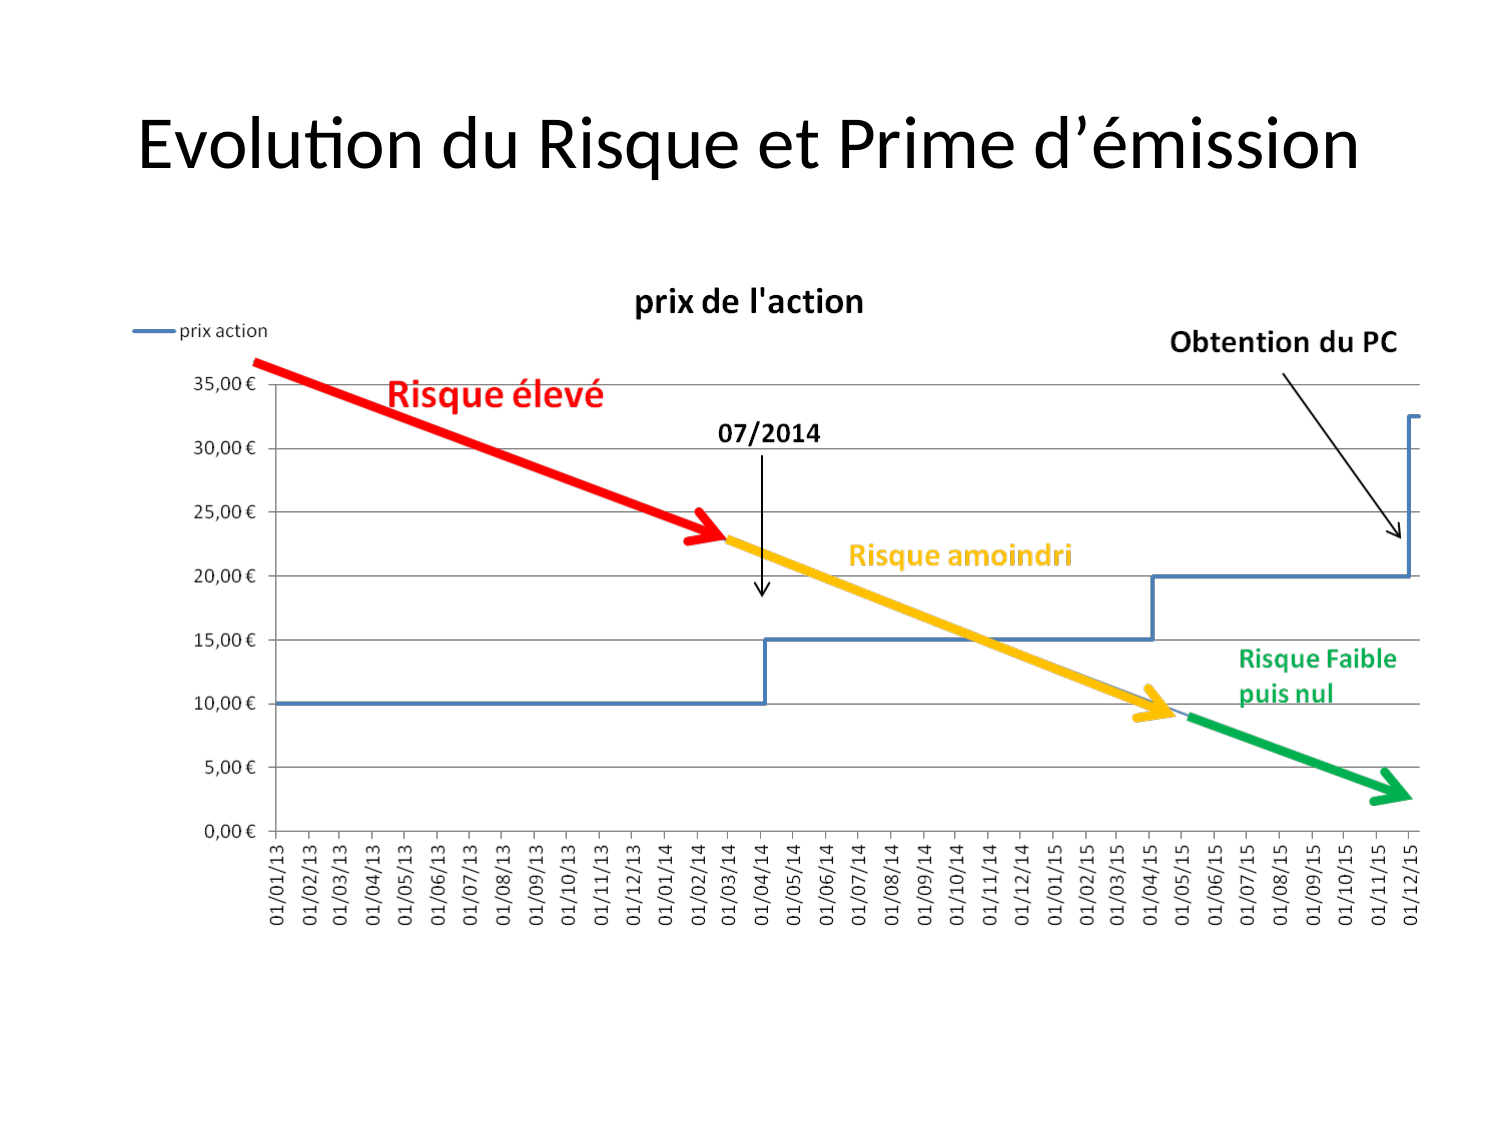

# Evolution du Risque et Prime d’émission